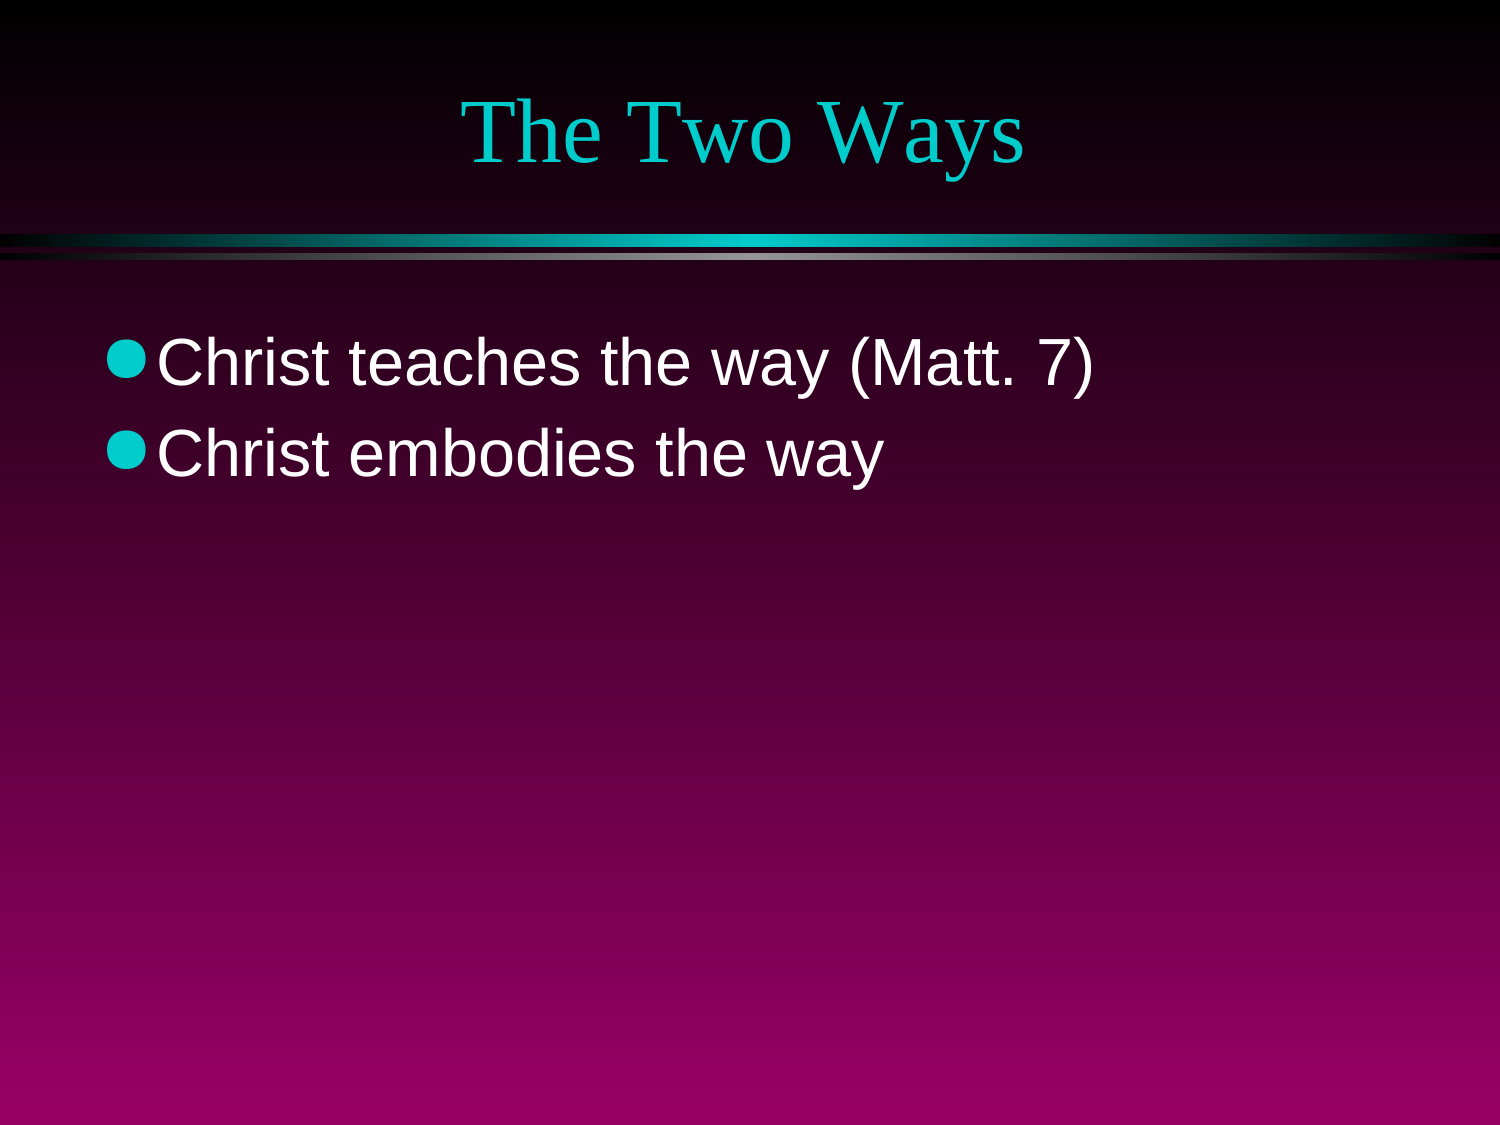

# The Two Ways
Christ teaches the way (Matt. 7)
Christ embodies the way